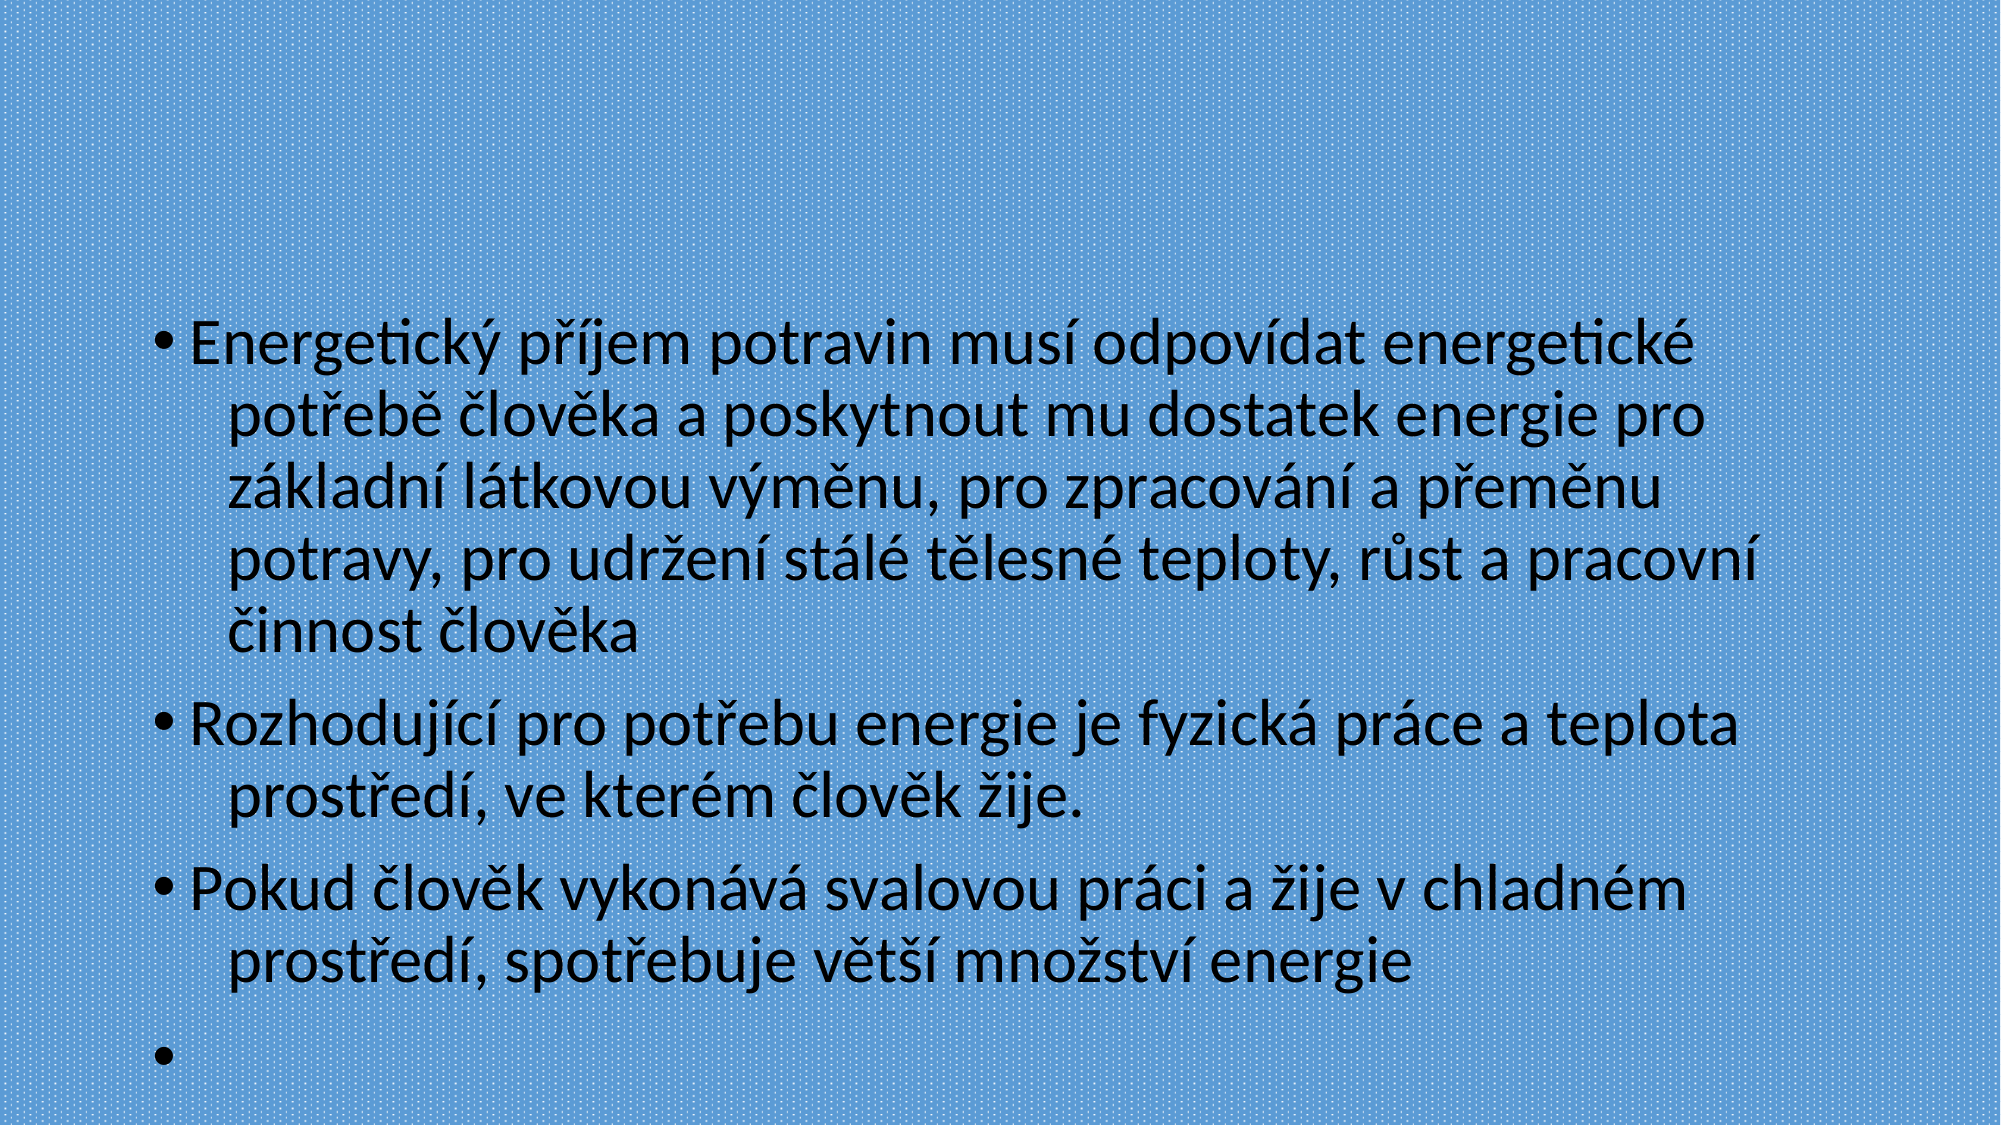

#
Energetický příjem potravin musí odpovídat energetické potřebě člověka a poskytnout mu dostatek energie pro základní látkovou výměnu, pro zpracování a přeměnu potravy, pro udržení stálé tělesné teploty, růst a pracovní činnost člověka
Rozhodující pro potřebu energie je fyzická práce a teplota prostředí, ve kterém člověk žije.
Pokud člověk vykonává svalovou práci a žije v chladném prostředí, spotřebuje větší množství energie